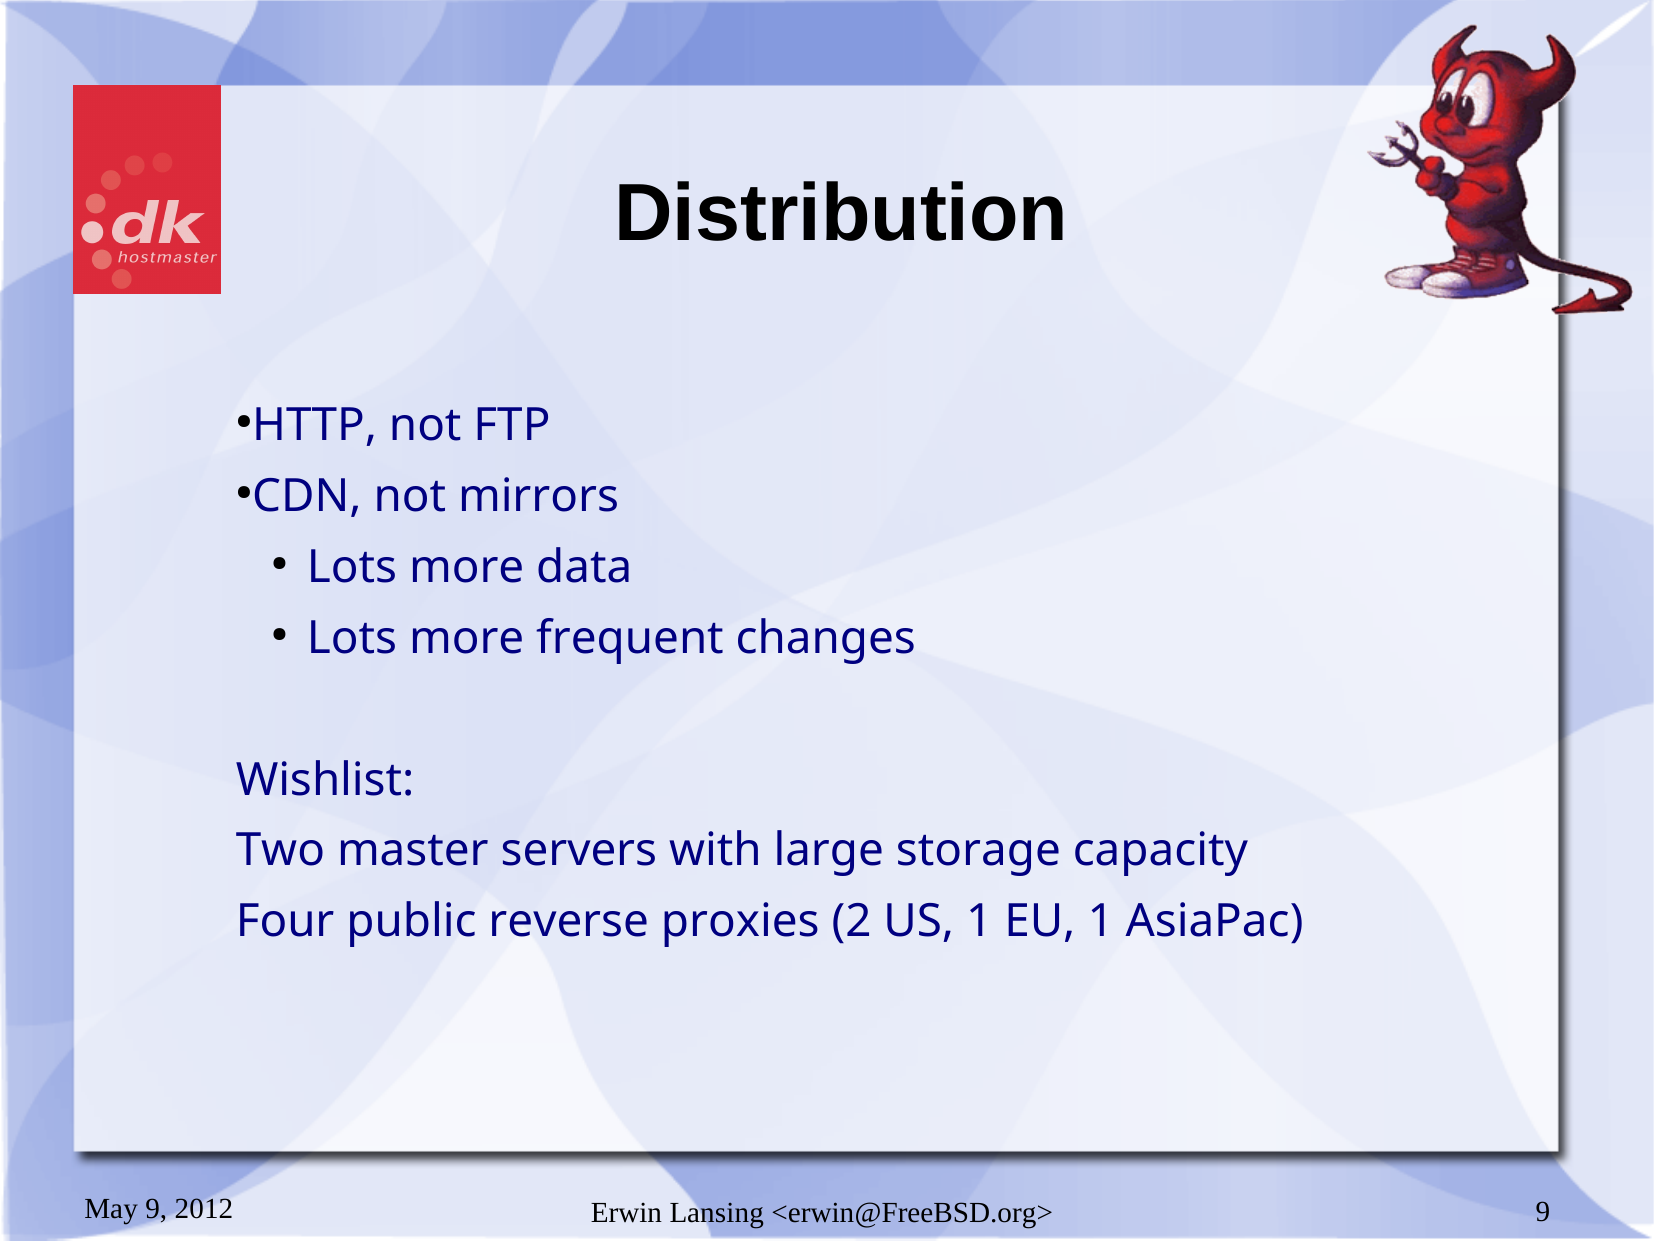

# Distribution
HTTP, not FTP
CDN, not mirrors
Lots more data
Lots more frequent changes
Wishlist:
Two master servers with large storage capacity
Four public reverse proxies (2 US, 1 EU, 1 AsiaPac)
May 9, 2012
9
Erwin Lansing <erwin@FreeBSD.org>